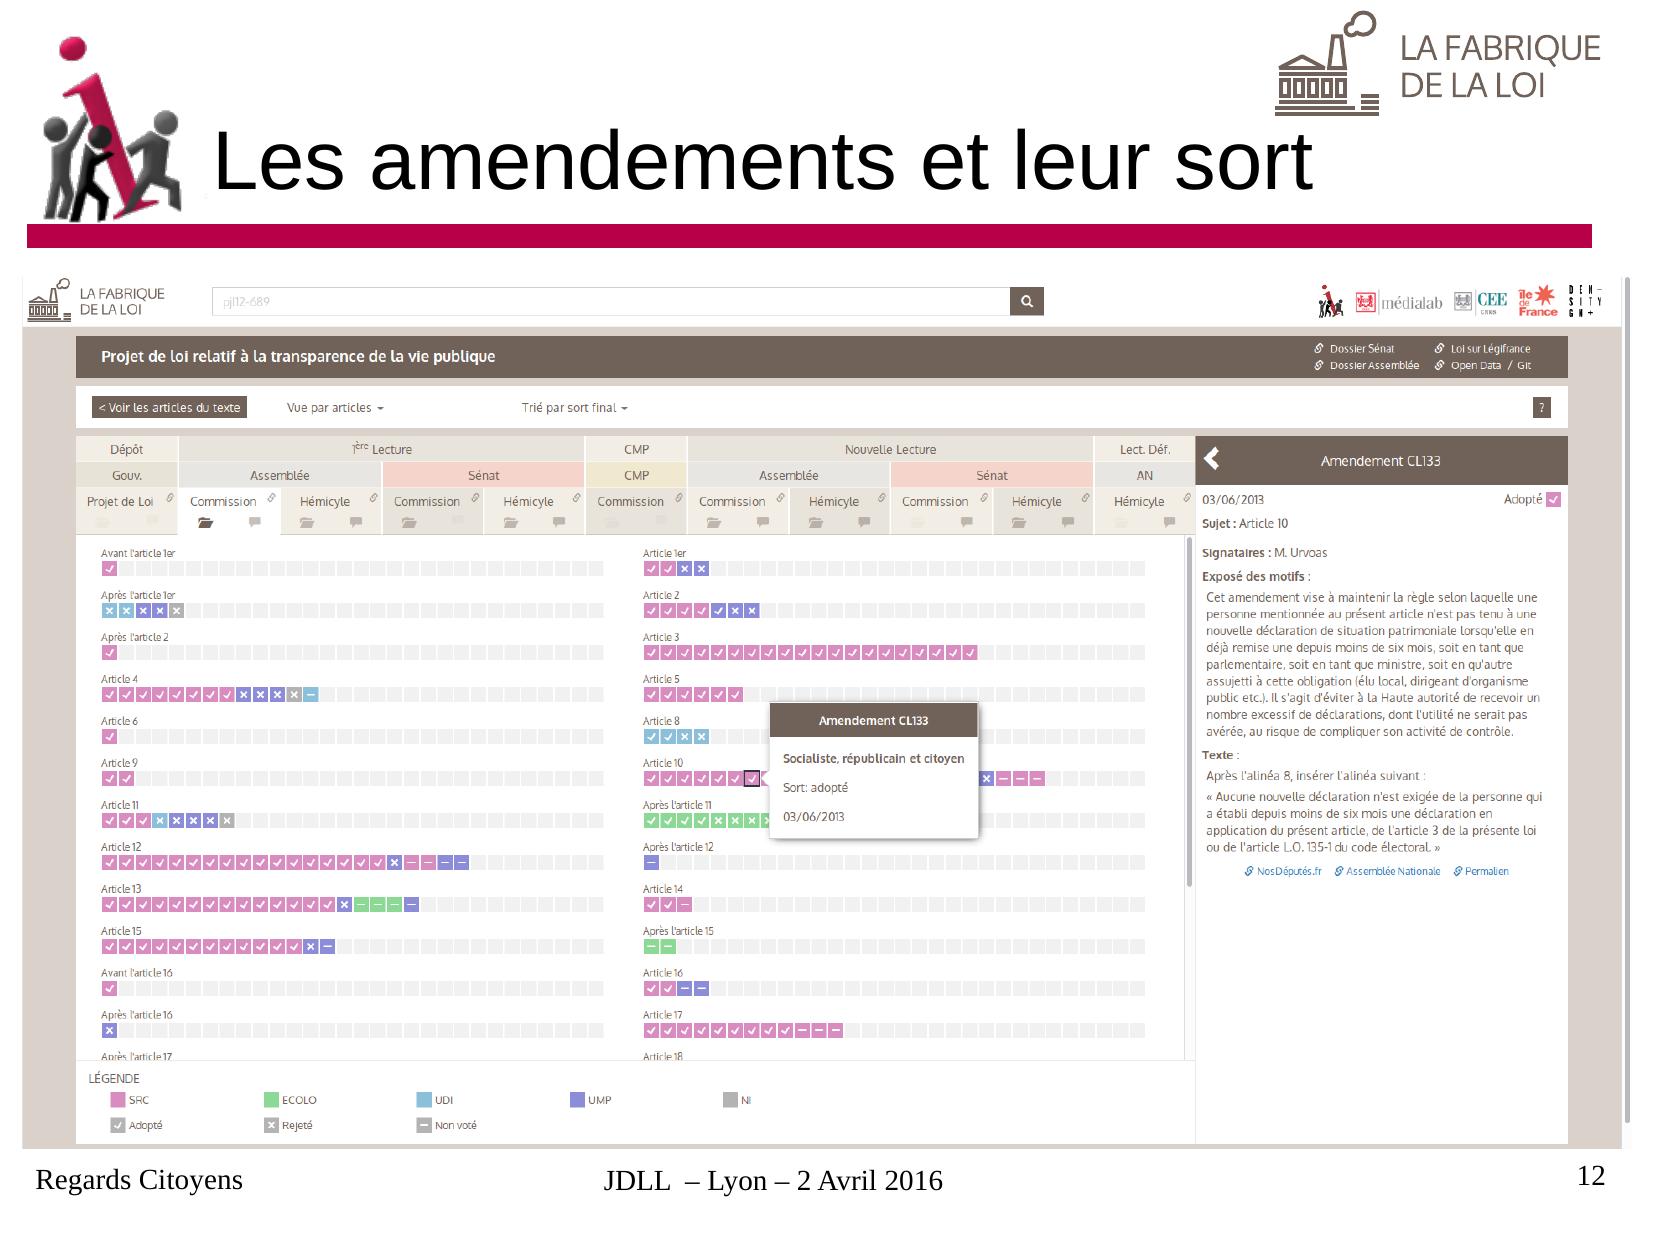

# Les amendements et leur sort
12